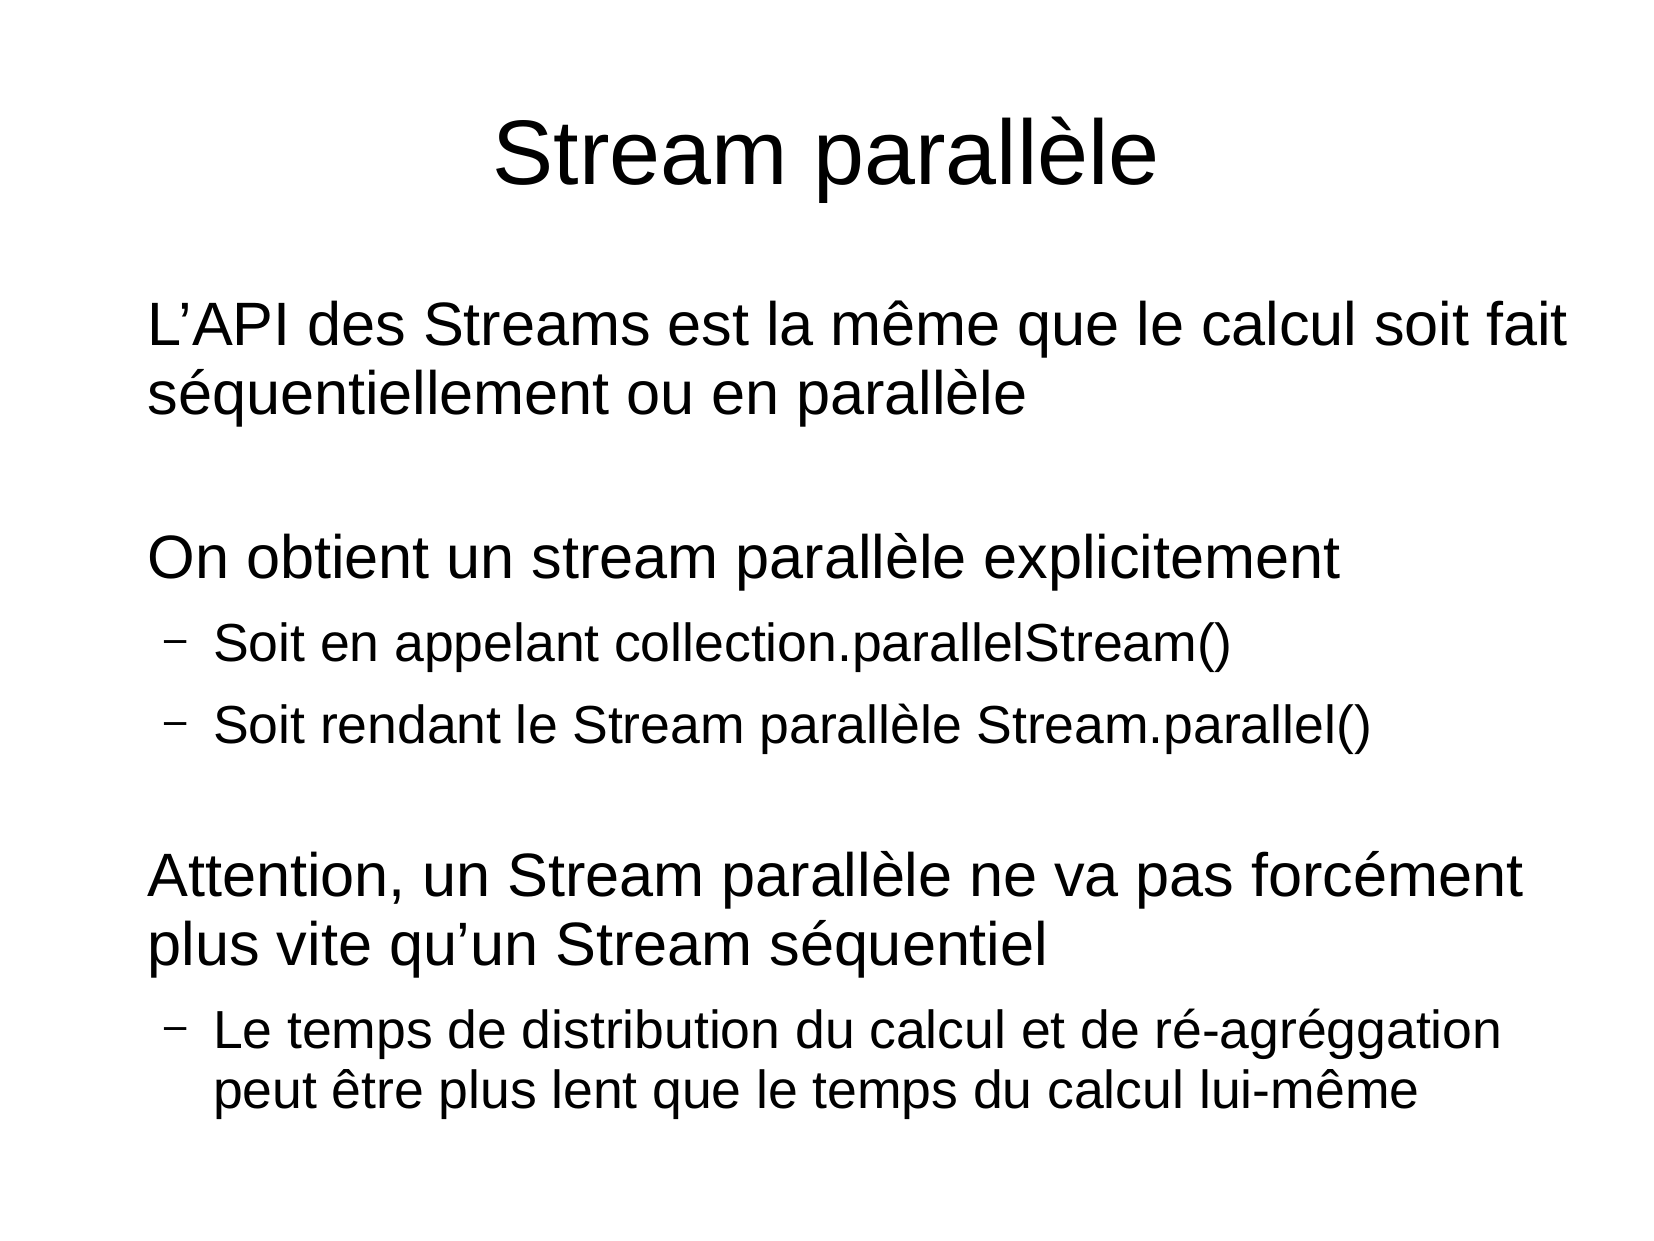

# Stream parallèle
L’API des Streams est la même que le calcul soit fait séquentiellement ou en parallèle
On obtient un stream parallèle explicitement
Soit en appelant collection.parallelStream()
Soit rendant le Stream parallèle Stream.parallel()
Attention, un Stream parallèle ne va pas forcément plus vite qu’un Stream séquentiel
Le temps de distribution du calcul et de ré-agréggation peut être plus lent que le temps du calcul lui-même